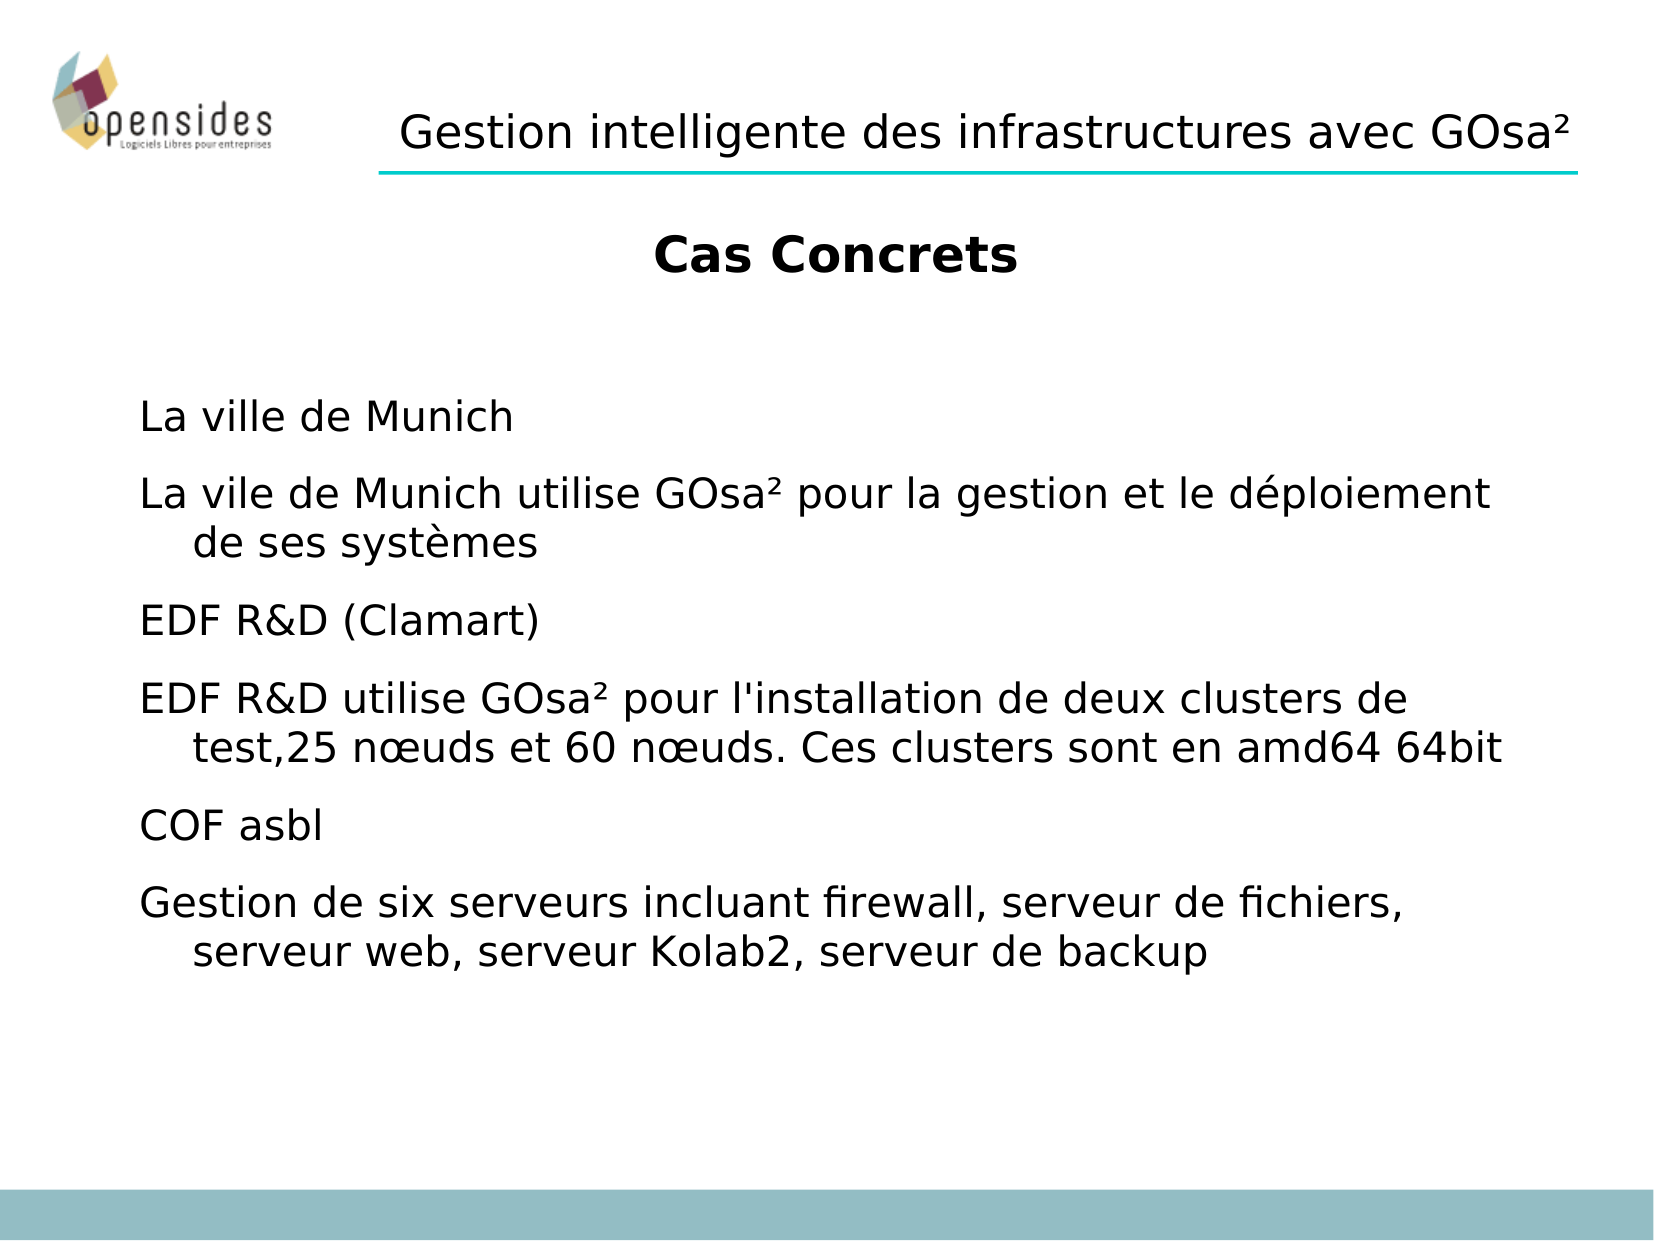

Gestion intelligente des infrastructures avec GOsa²
# Cas Concrets
La ville de Munich
La vile de Munich utilise GOsa² pour la gestion et le déploiement de ses systèmes
EDF R&D (Clamart)
EDF R&D utilise GOsa² pour l'installation de deux clusters de test,25 nœuds et 60 nœuds. Ces clusters sont en amd64 64bit
COF asbl
Gestion de six serveurs incluant firewall, serveur de fichiers, serveur web, serveur Kolab2, serveur de backup